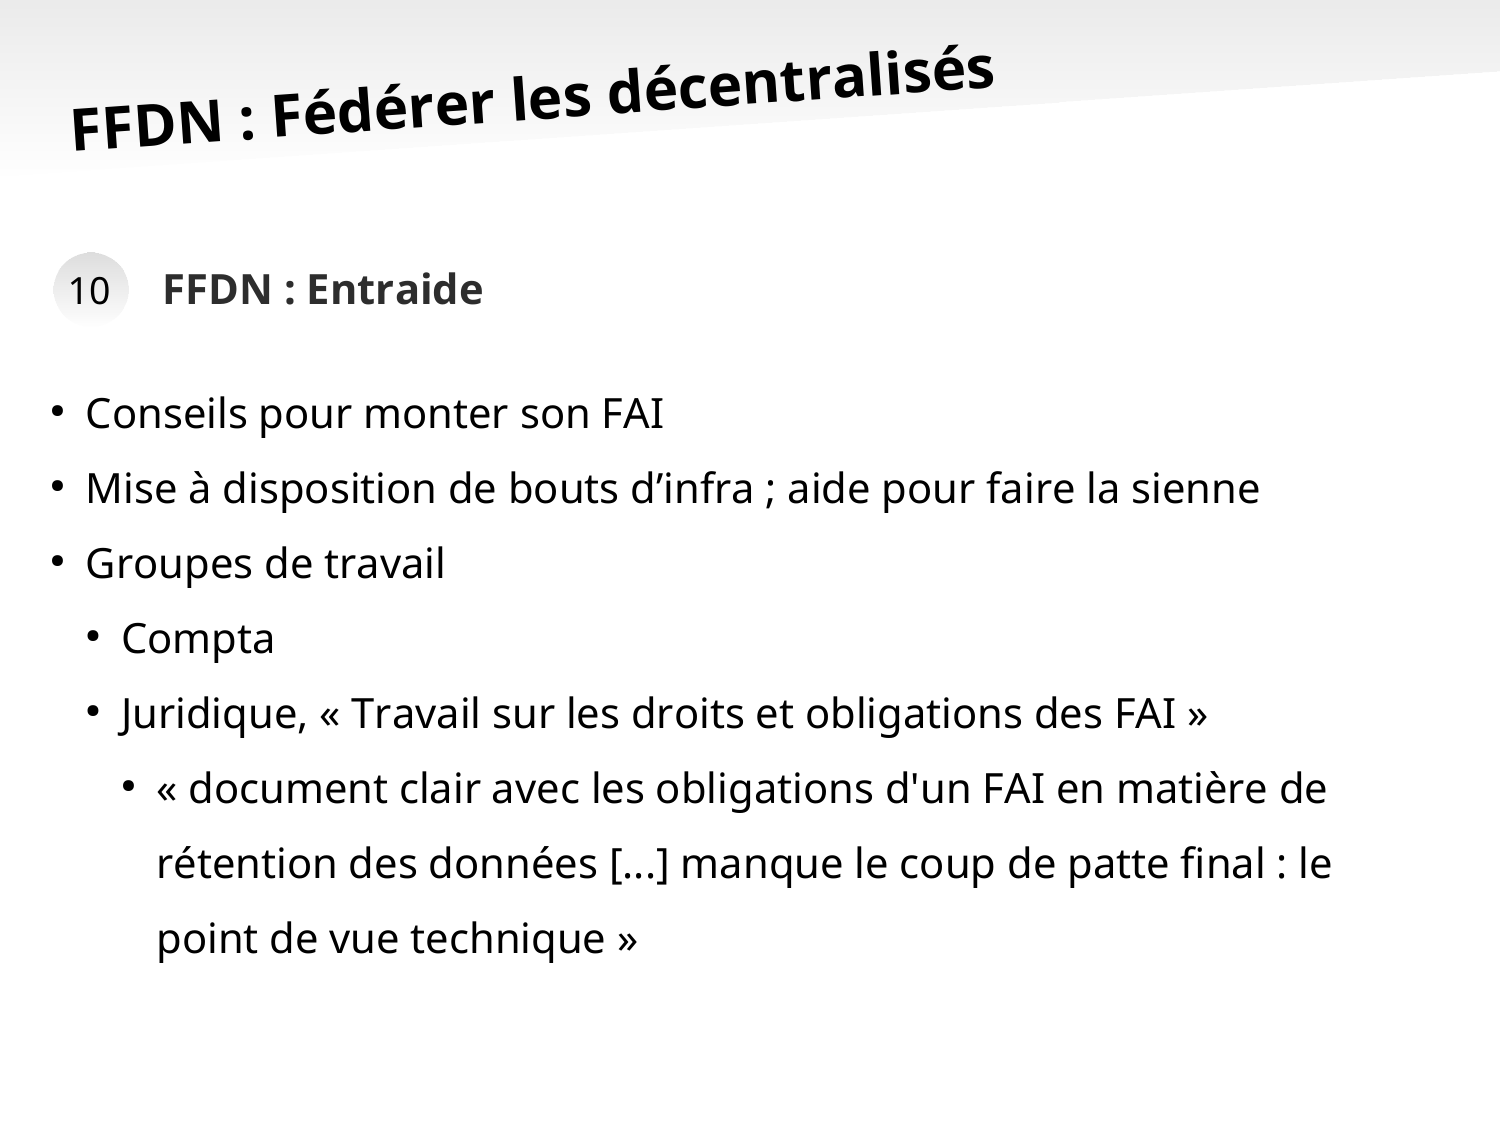

FFDN : Fédérer les décentralisés
FFDN : Entraide
10
Conseils pour monter son FAI
Mise à disposition de bouts d’infra ; aide pour faire la sienne
Groupes de travail
Compta
Juridique, « Travail sur les droits et obligations des FAI »
« document clair avec les obligations d'un FAI en matière de rétention des données [...] manque le coup de patte final : le point de vue technique »
5